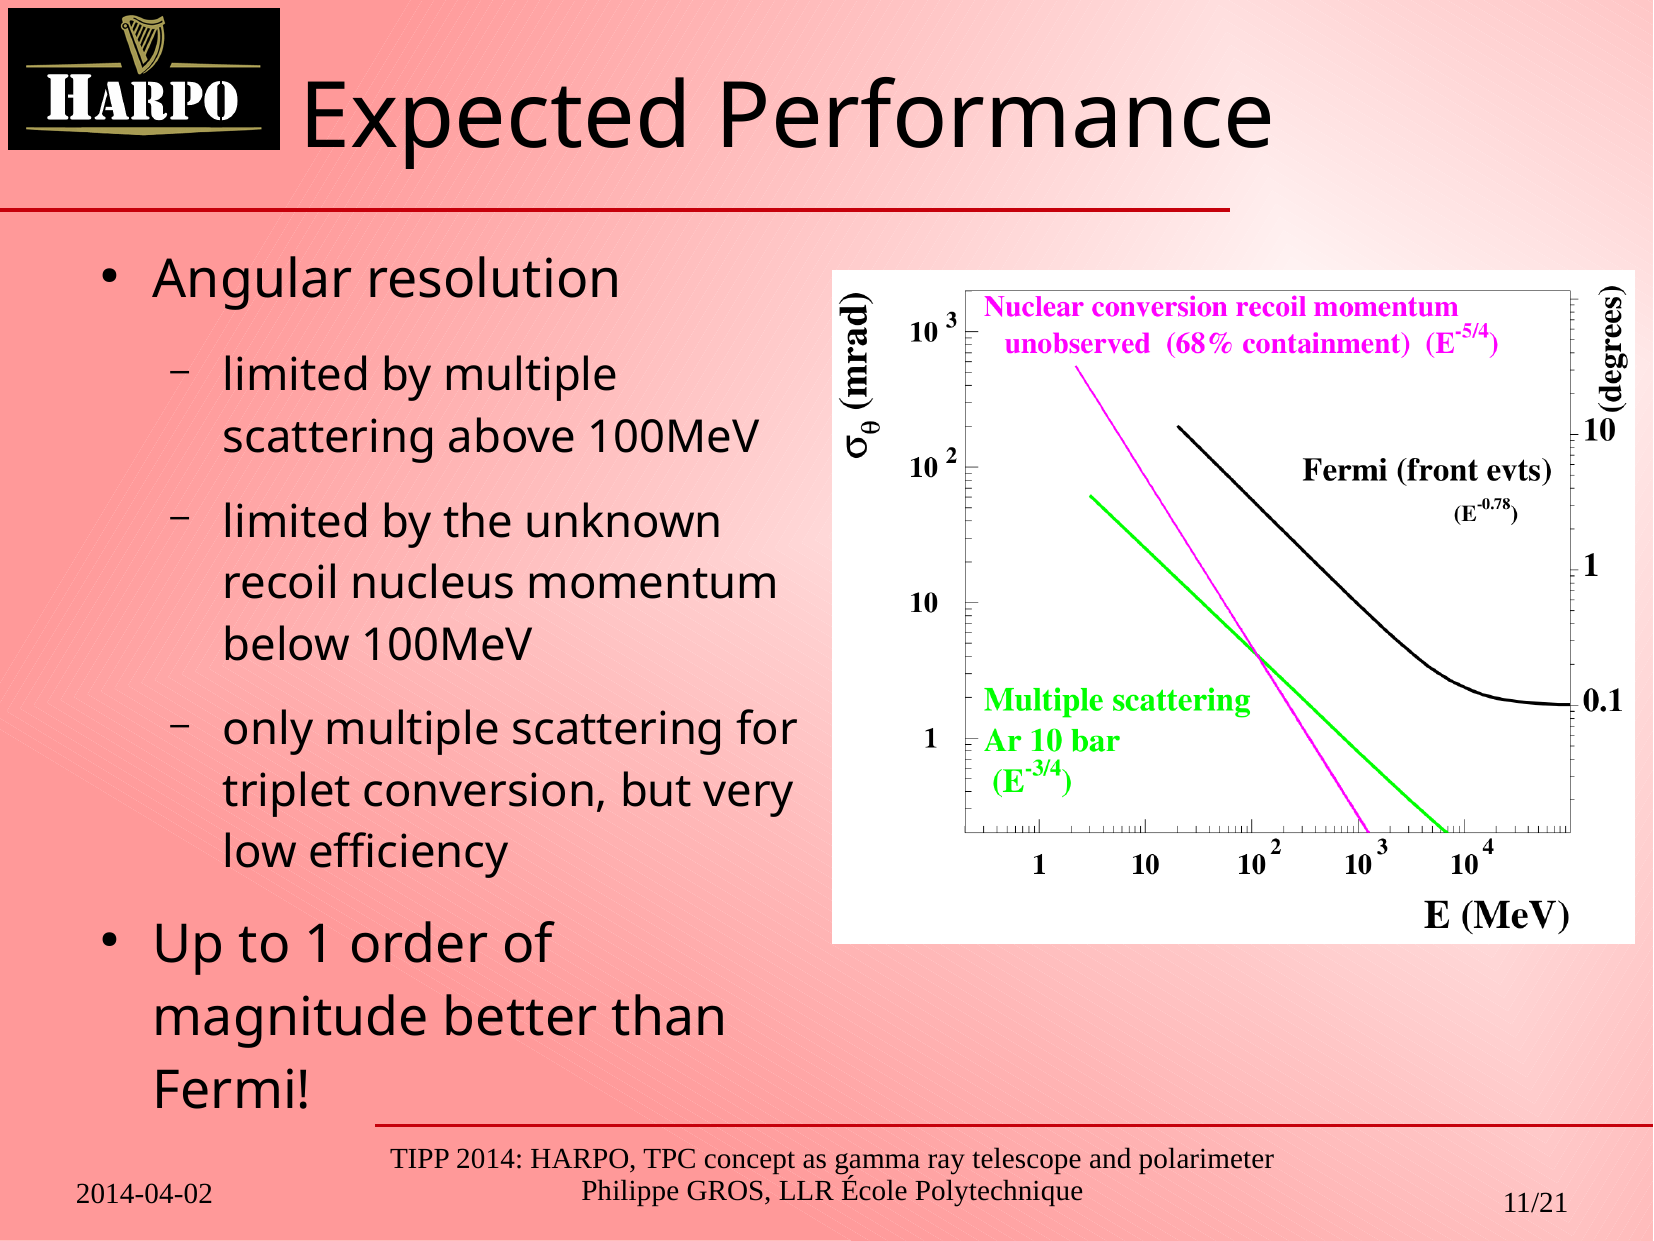

# Expected Performance
Angular resolution
limited by multiple scattering above 100MeV
limited by the unknown recoil nucleus momentum below 100MeV
only multiple scattering for triplet conversion, but very low efficiency
Up to 1 order of magnitude better than Fermi!
Colloque Grands Instruments: HARPOPhilippe GROS
2014-04-02
11